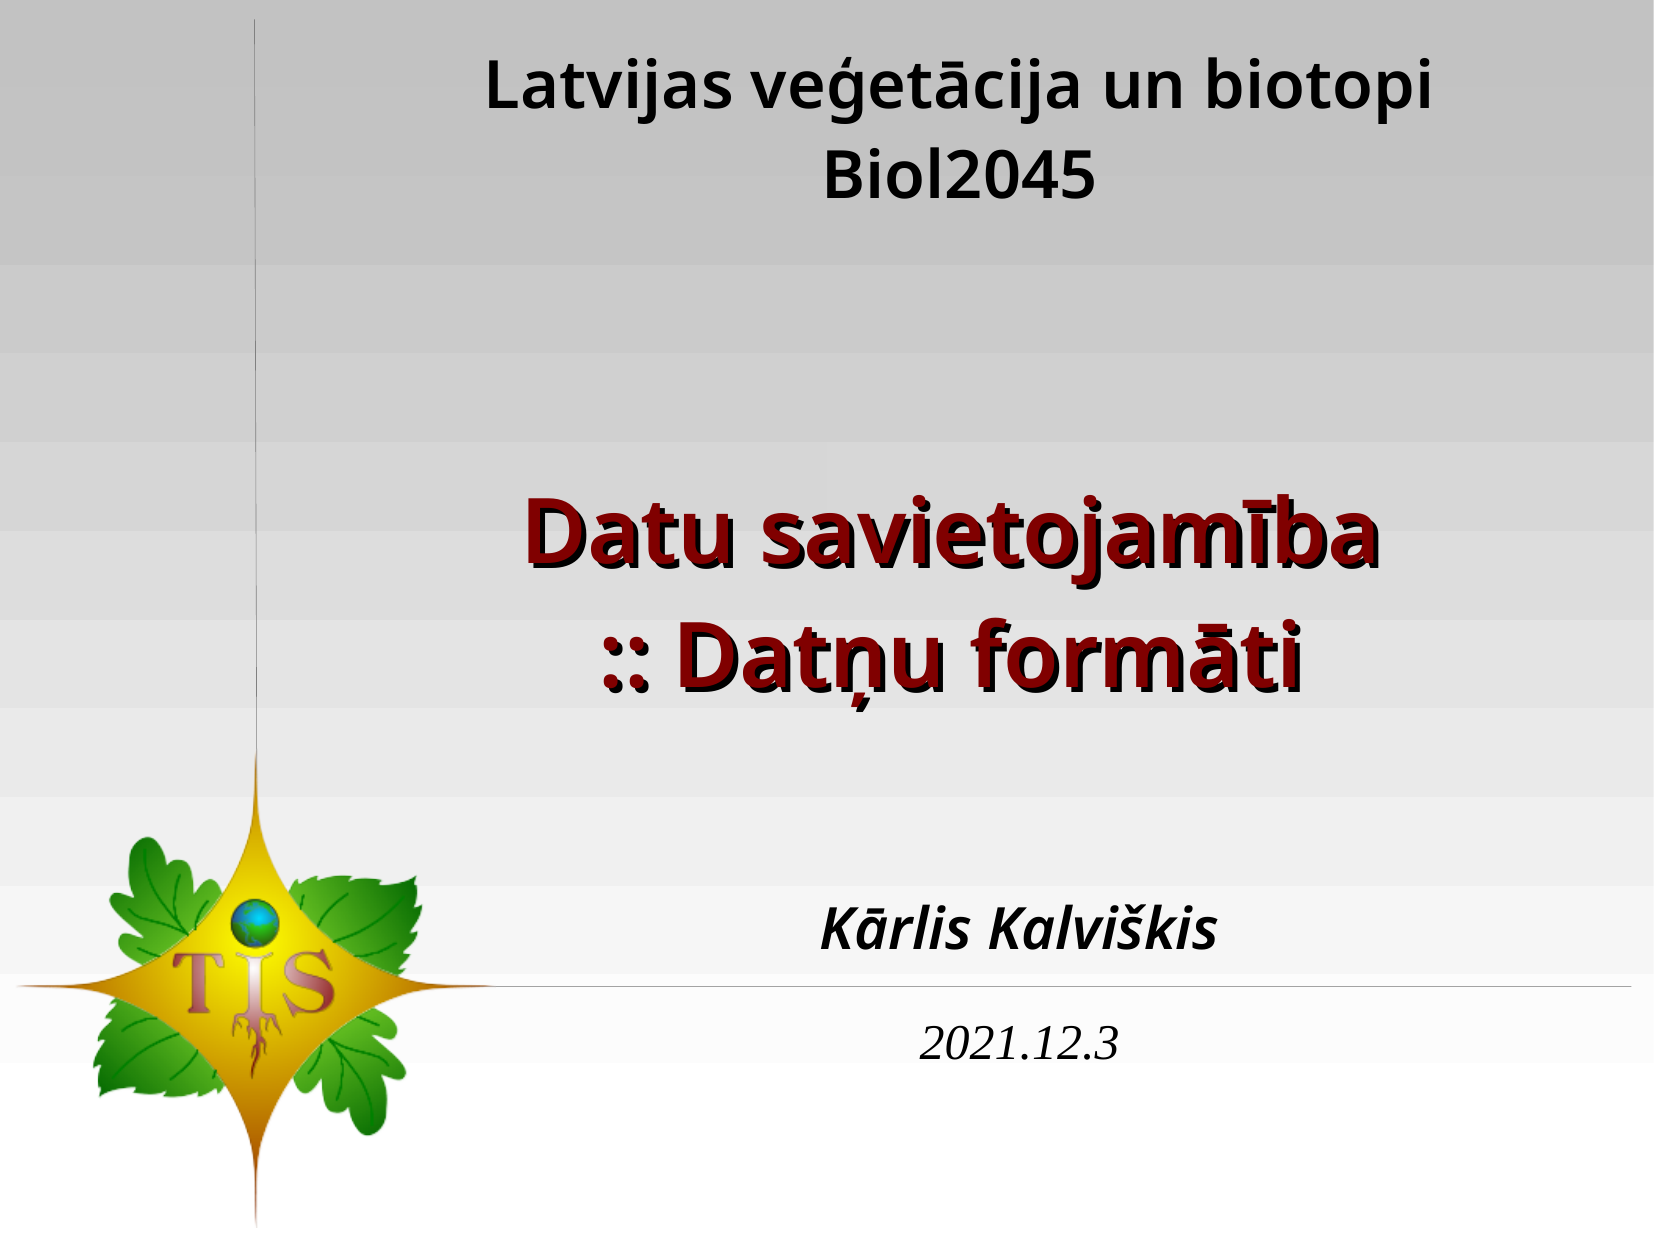

# Datu savietojamība :: Datņu formāti
Kārlis Kalviškis
2021.12.3